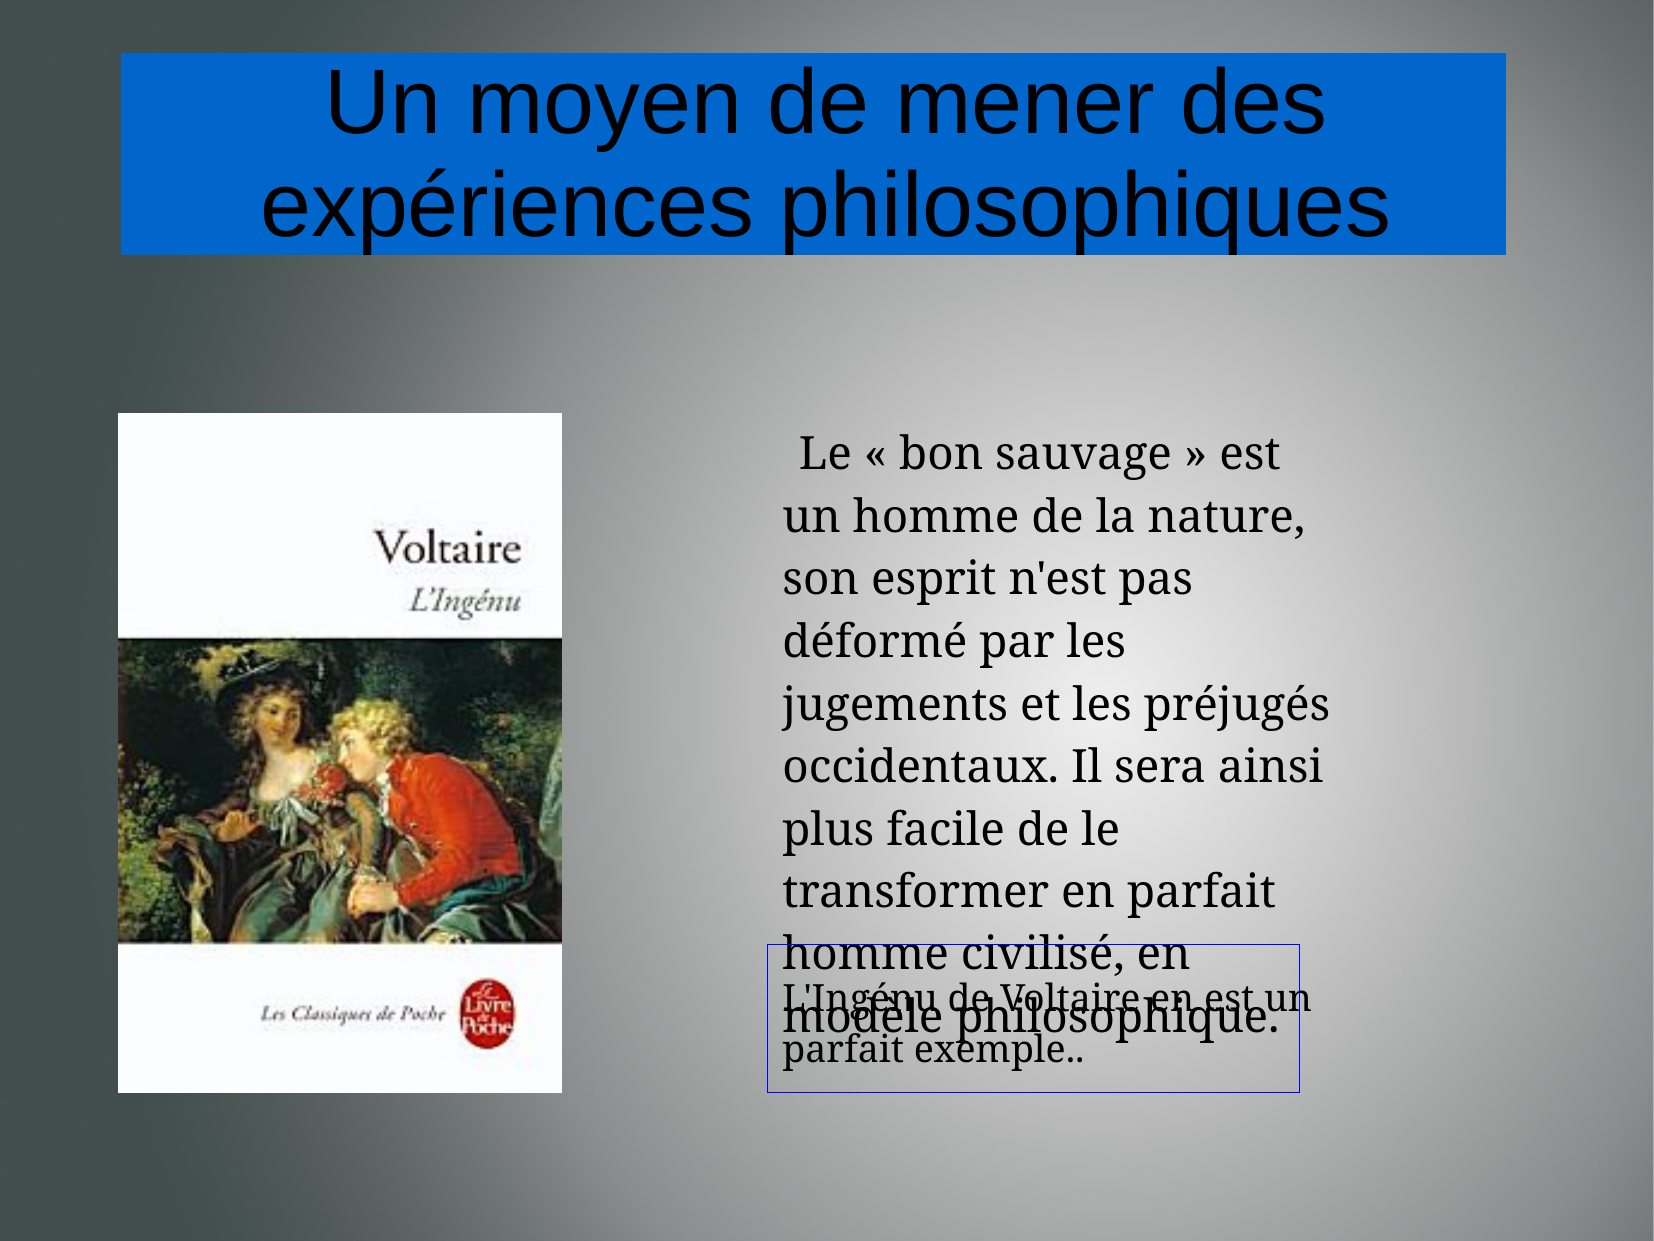

# Un moyen de mener des expériences philosophiques
| |
| --- |
Le « bon sauvage » est un homme de la nature, son esprit n'est pas déformé par les jugements et les préjugés occidentaux. Il sera ainsi plus facile de le transformer en parfait homme civilisé, en modèle philosophique.
L'Ingénu de Voltaire en est un parfait exemple..